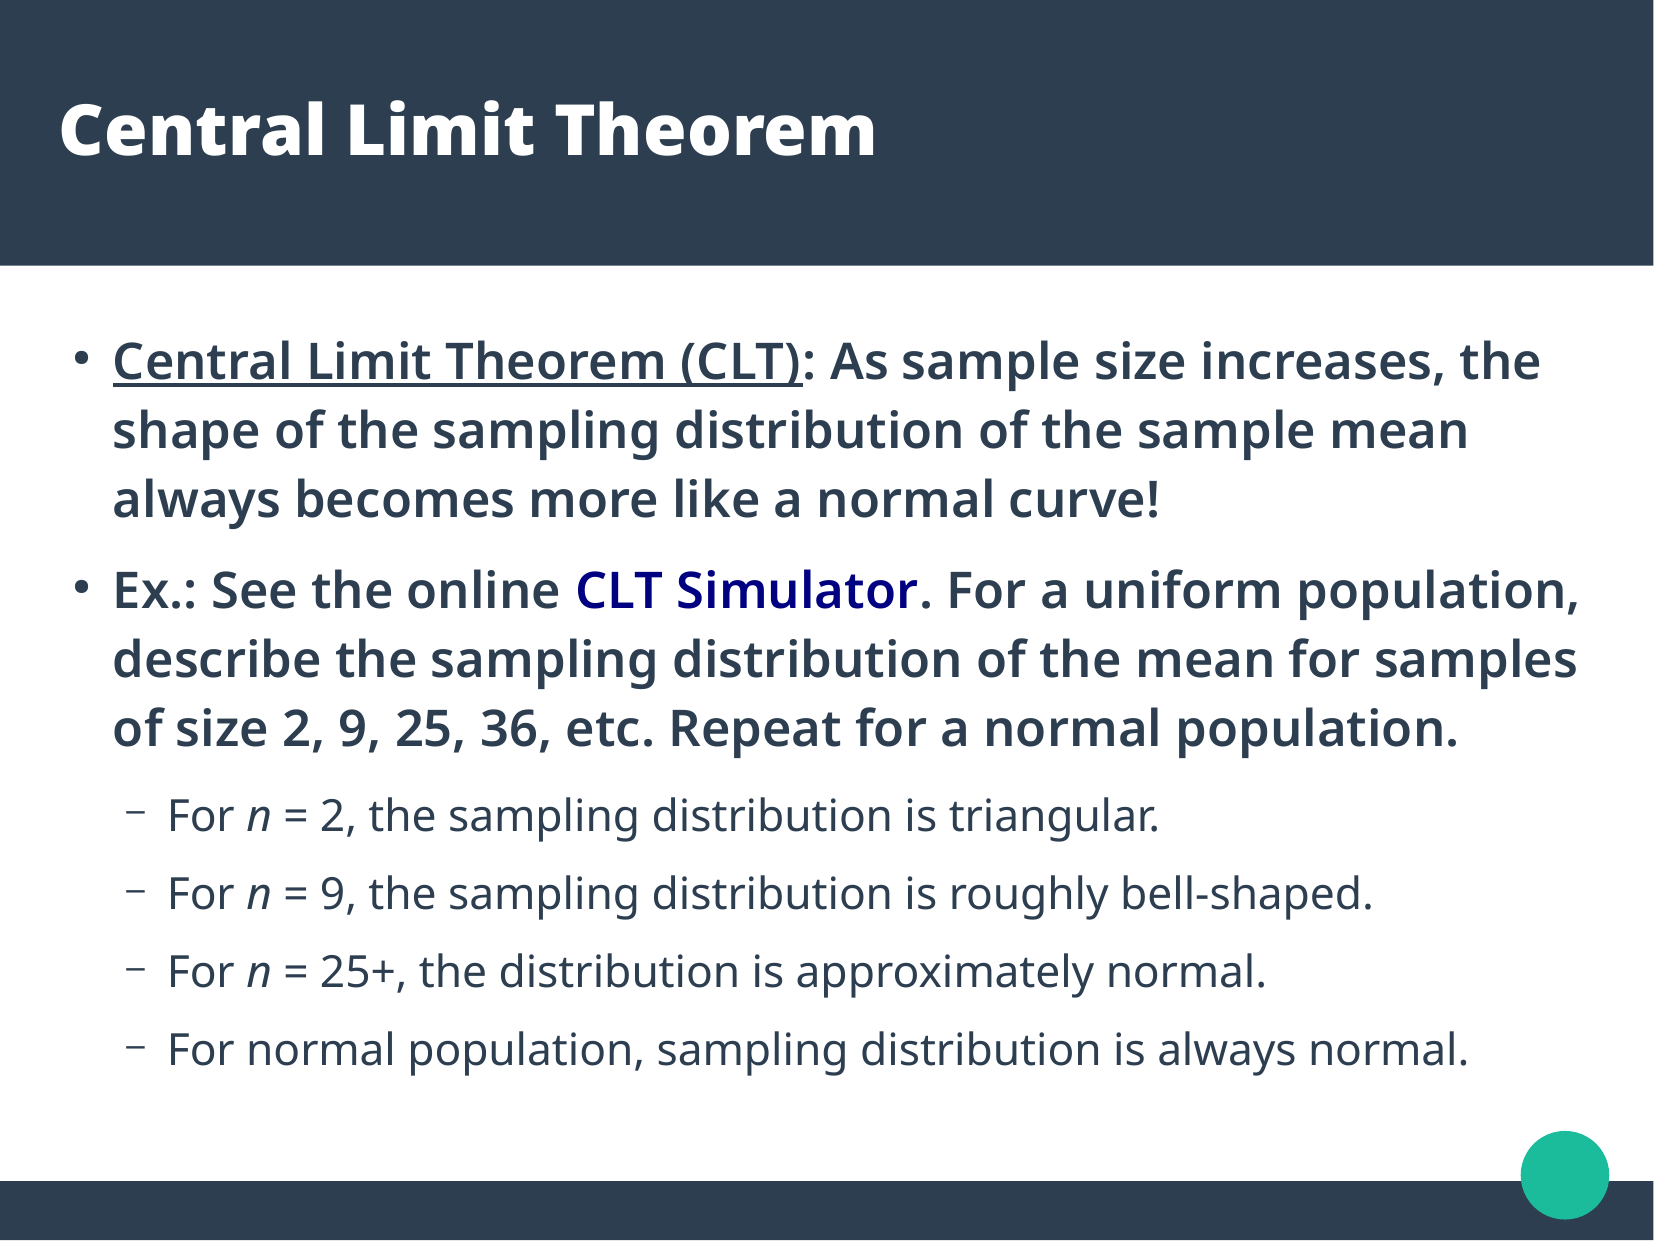

# Central Limit Theorem
Central Limit Theorem (CLT): As sample size increases, the shape of the sampling distribution of the sample mean always becomes more like a normal curve!
Ex.: See the online CLT Simulator. For a uniform population, describe the sampling distribution of the mean for samples of size 2, 9, 25, 36, etc. Repeat for a normal population.
For n = 2, the sampling distribution is triangular.
For n = 9, the sampling distribution is roughly bell-shaped.
For n = 25+, the distribution is approximately normal.
For normal population, sampling distribution is always normal.